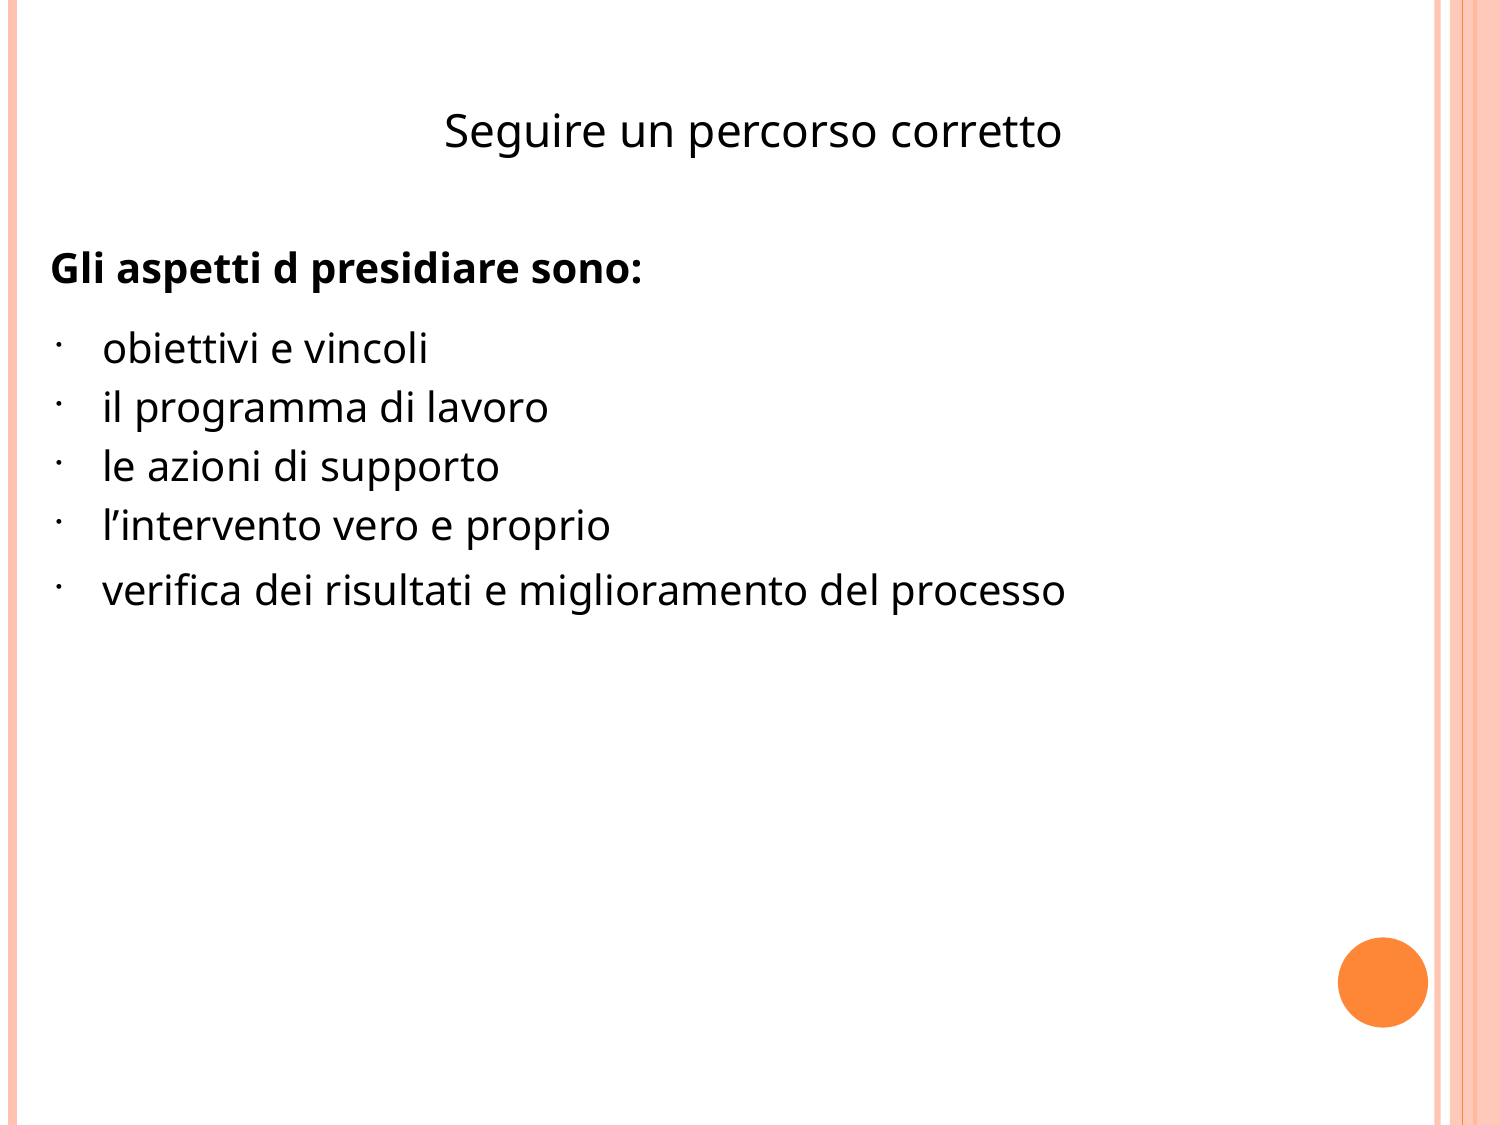

Seguire un percorso corretto
Gli aspetti d presidiare sono:
 obiettivi e vincoli
 il programma di lavoro
 le azioni di supporto
 l’intervento vero e proprio
 verifica dei risultati e miglioramento del processo